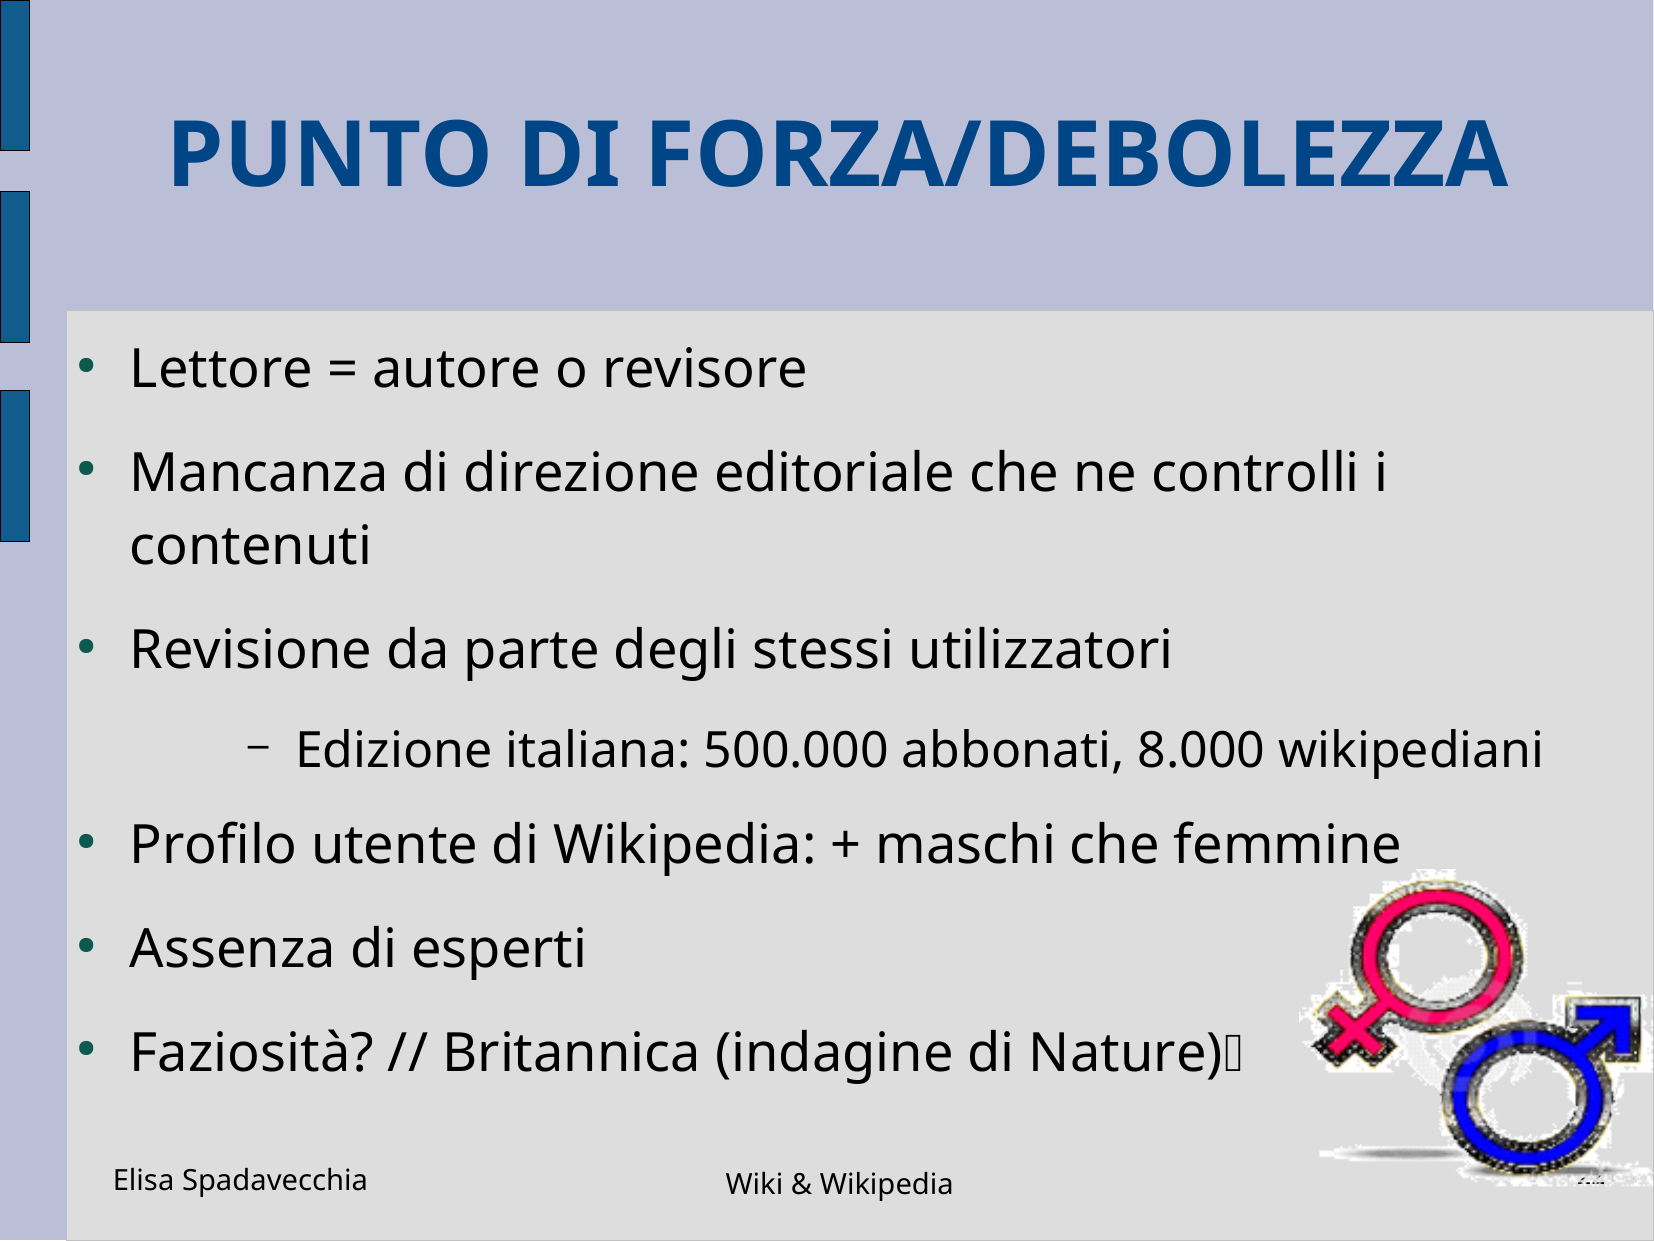

# PUNTO DI FORZA/DEBOLEZZA
Lettore = autore o revisore
Mancanza di direzione editoriale che ne controlli i contenuti
Revisione da parte degli stessi utilizzatori
Edizione italiana: 500.000 abbonati, 8.000 wikipediani
Profilo utente di Wikipedia: + maschi che femmine
Assenza di esperti
Faziosità? // Britannica (indagine di Nature)
Elisa Spadavecchia
Wiki & Wikipedia